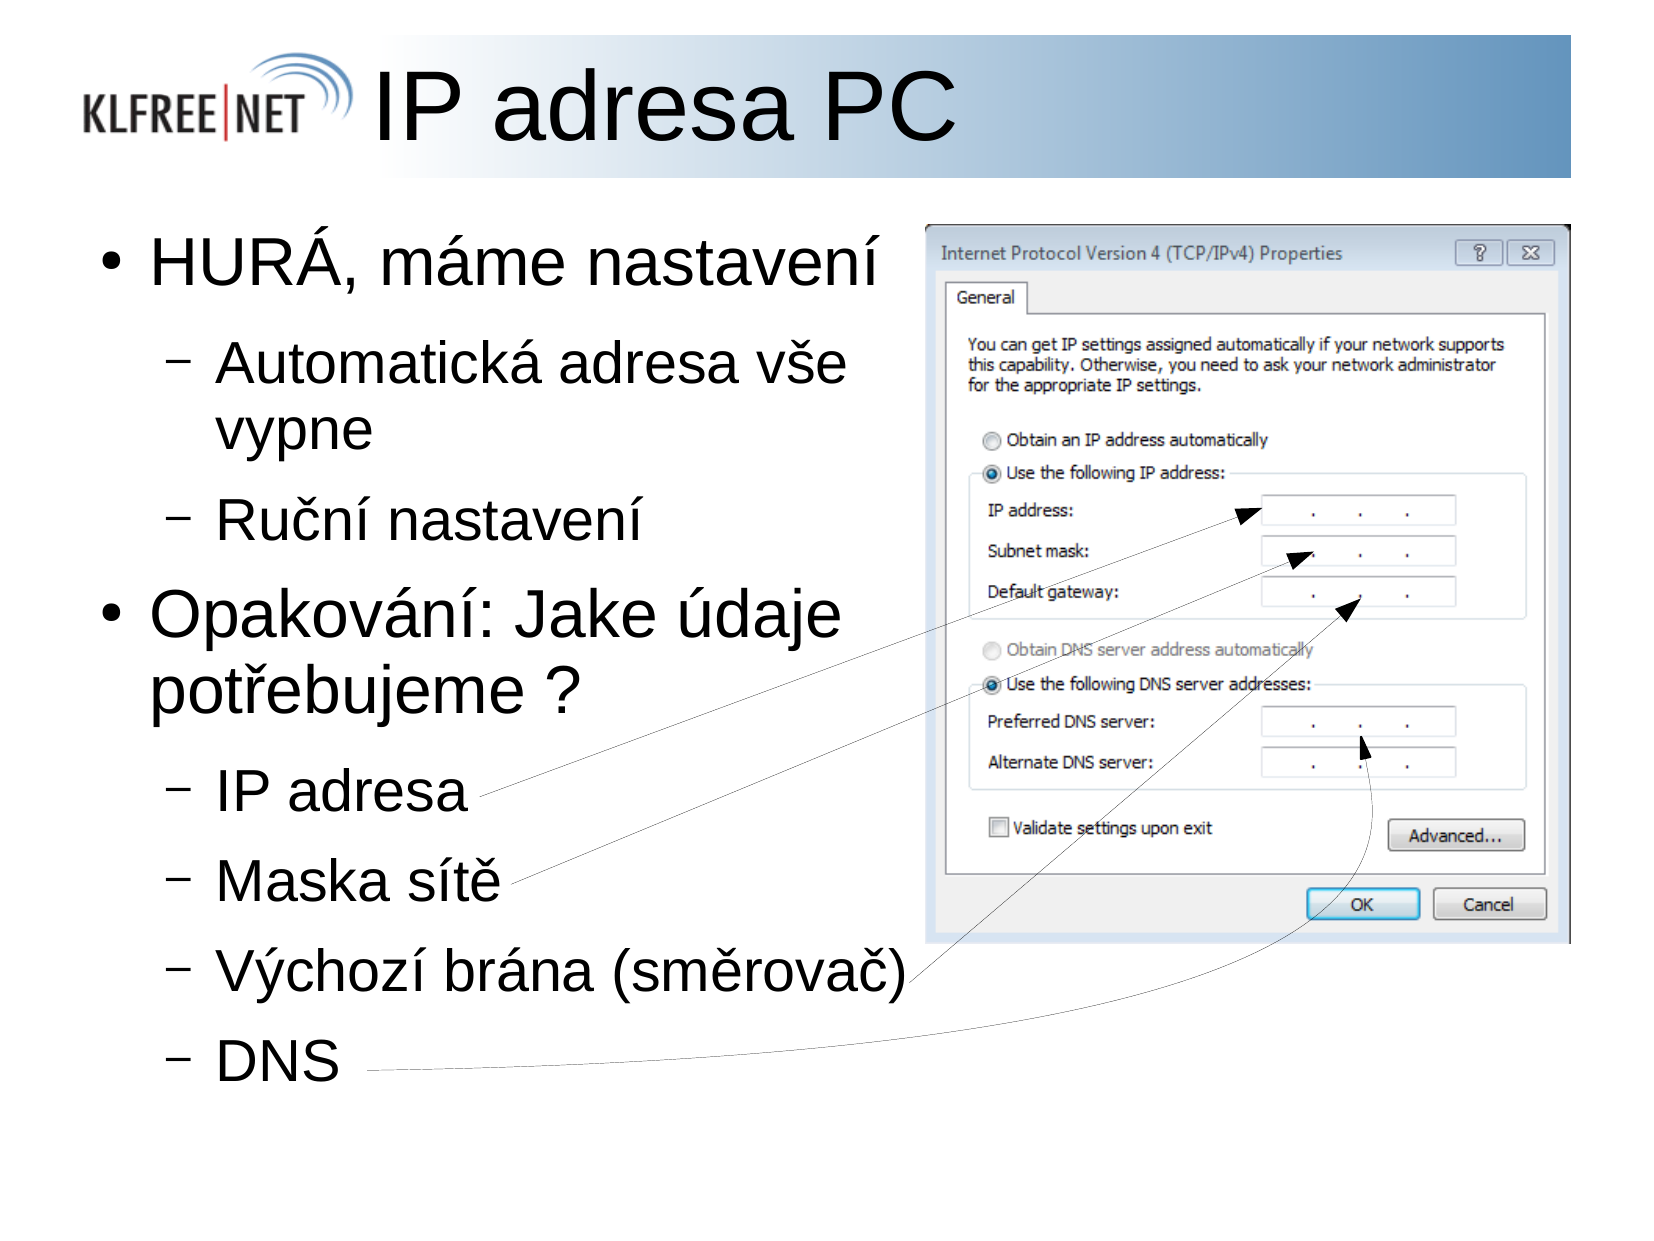

# IP adresa PC
HURÁ, máme nastavení
Automatická adresa vše vypne
Ruční nastavení
Opakování: Jake údaje potřebujeme ?
IP adresa
Maska sítě
Výchozí brána (směrovač)
DNS